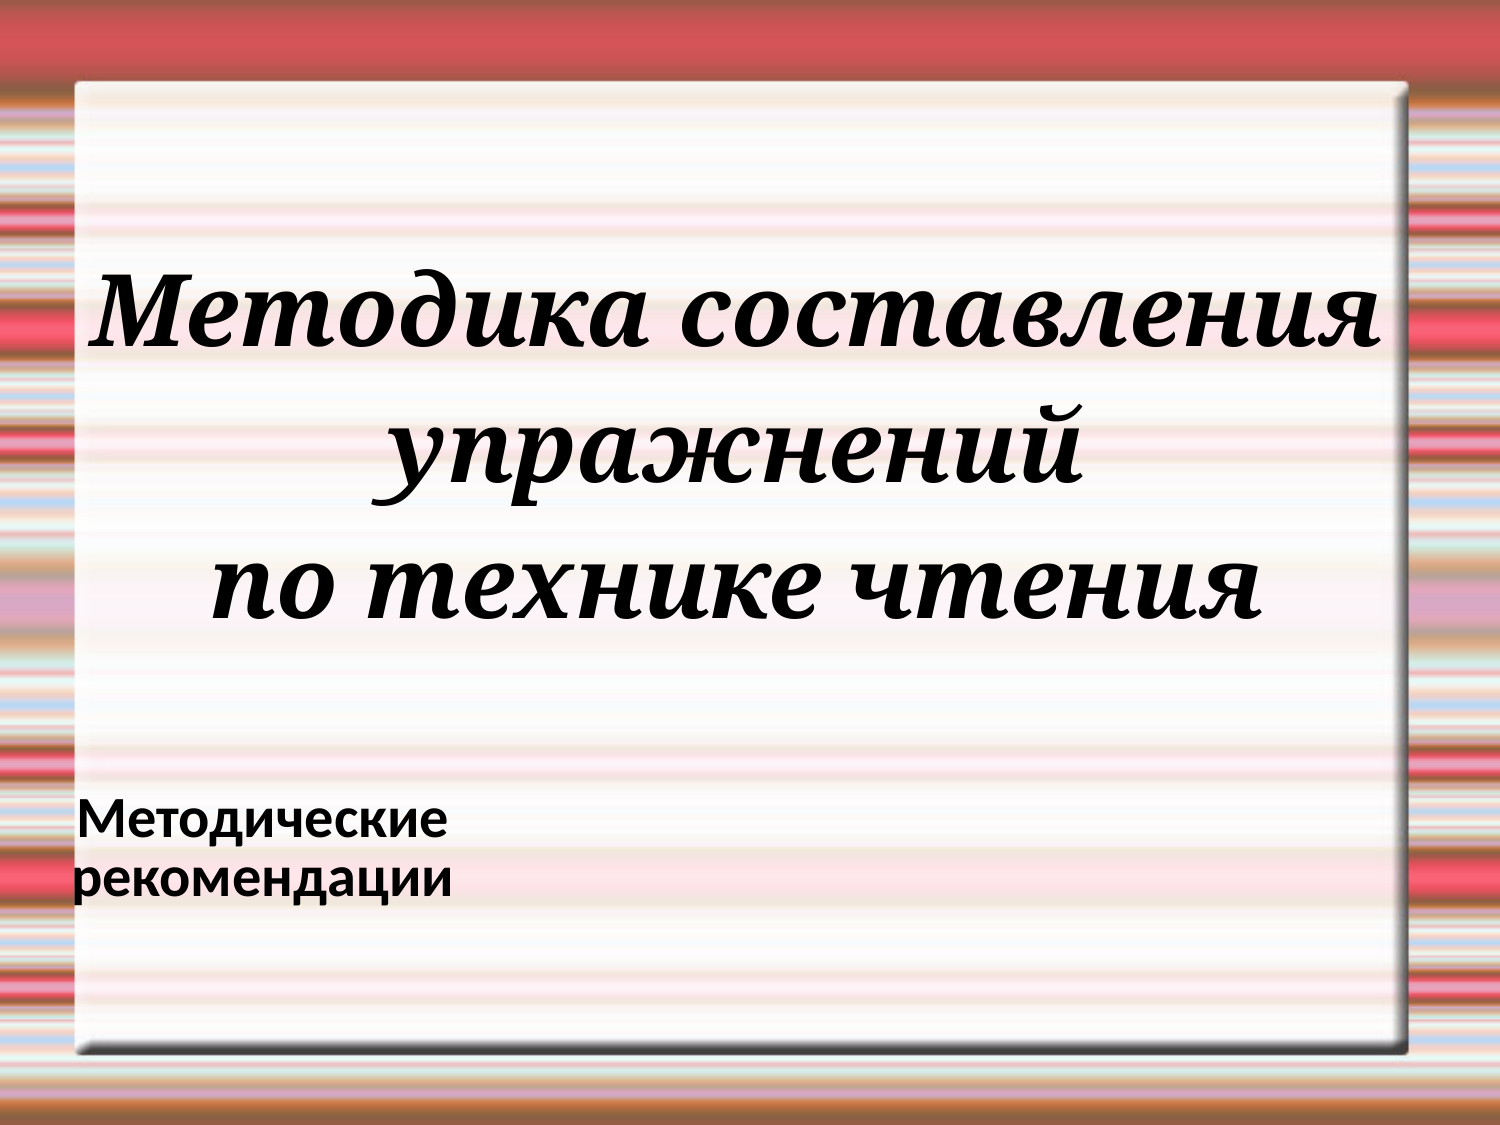

Методика составления
упражнений
по технике чтения
Методические рекомендации